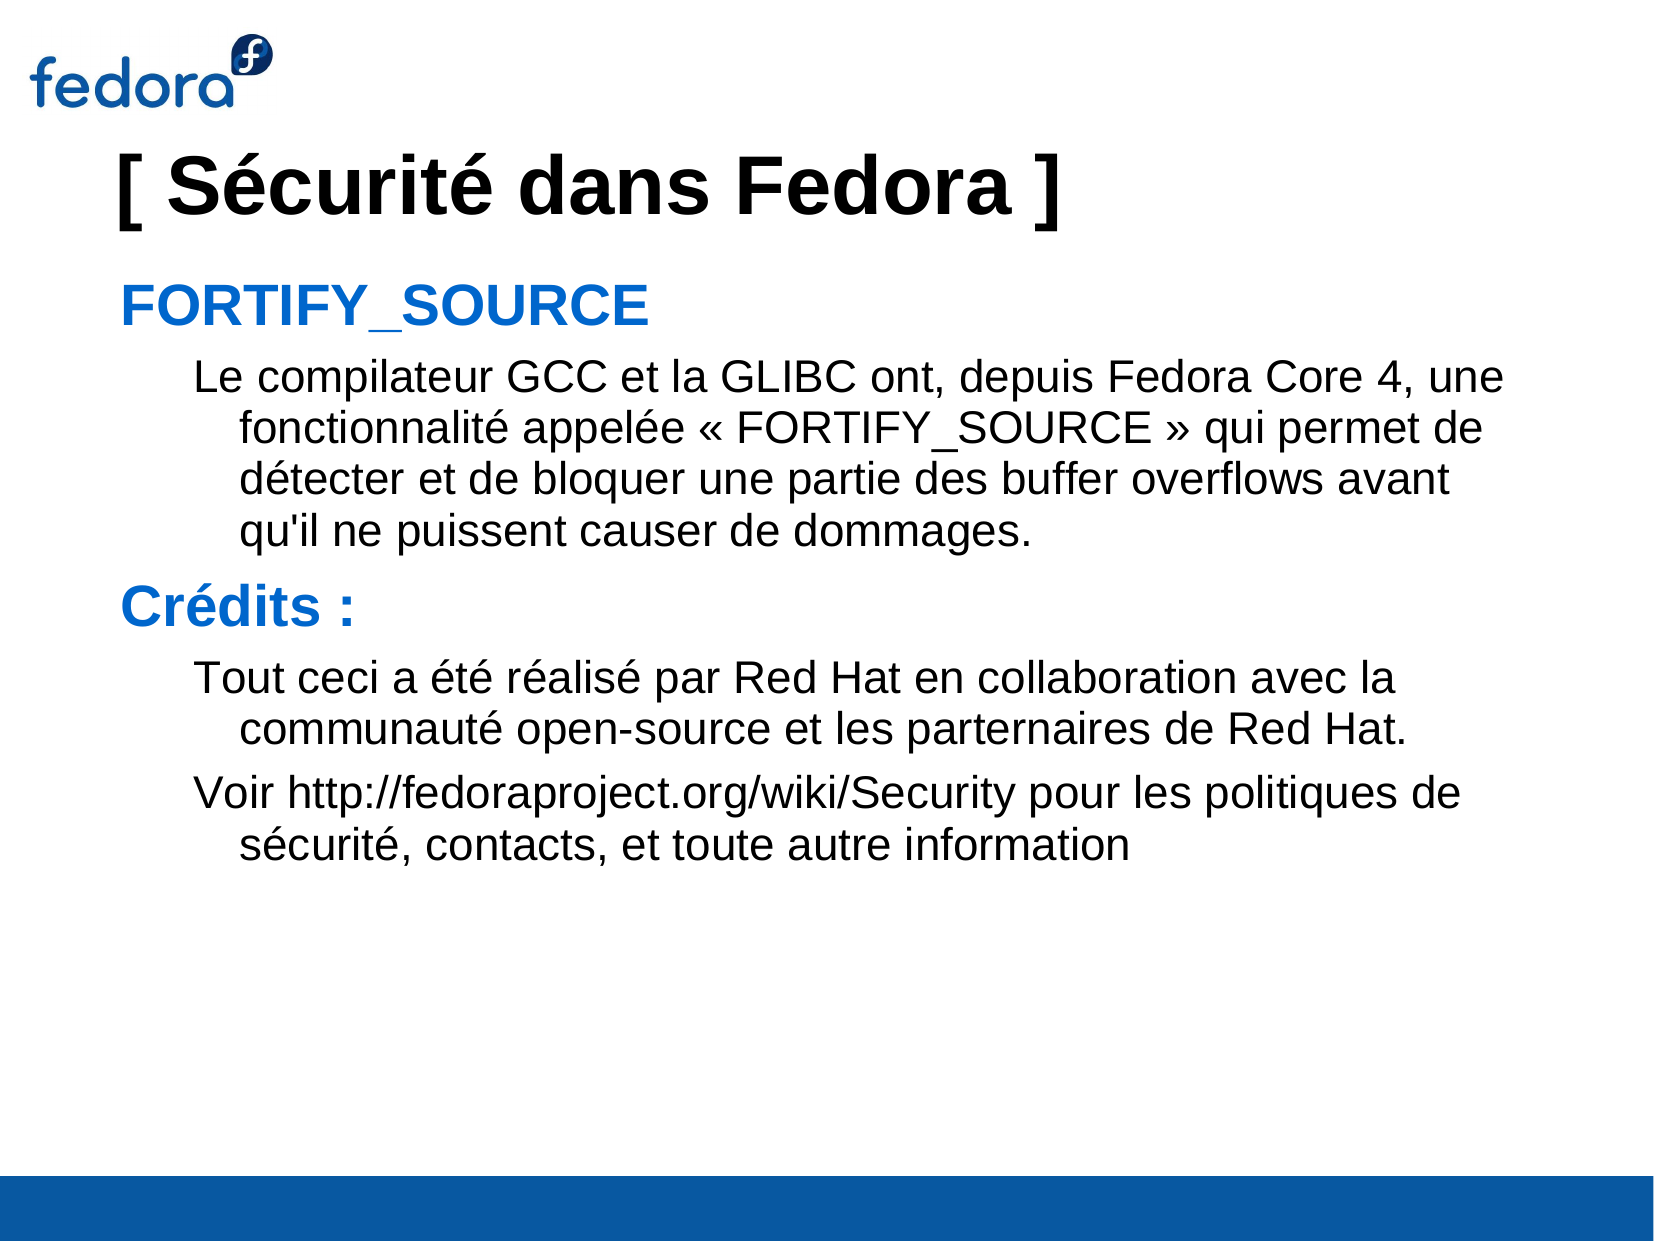

# [ Sécurité dans Fedora ]
FORTIFY_SOURCE
Le compilateur GCC et la GLIBC ont, depuis Fedora Core 4, une fonctionnalité appelée « FORTIFY_SOURCE » qui permet de détecter et de bloquer une partie des buffer overflows avant qu'il ne puissent causer de dommages.
Crédits :
Tout ceci a été réalisé par Red Hat en collaboration avec la communauté open-source et les parternaires de Red Hat.
Voir http://fedoraproject.org/wiki/Security pour les politiques de sécurité, contacts, et toute autre information